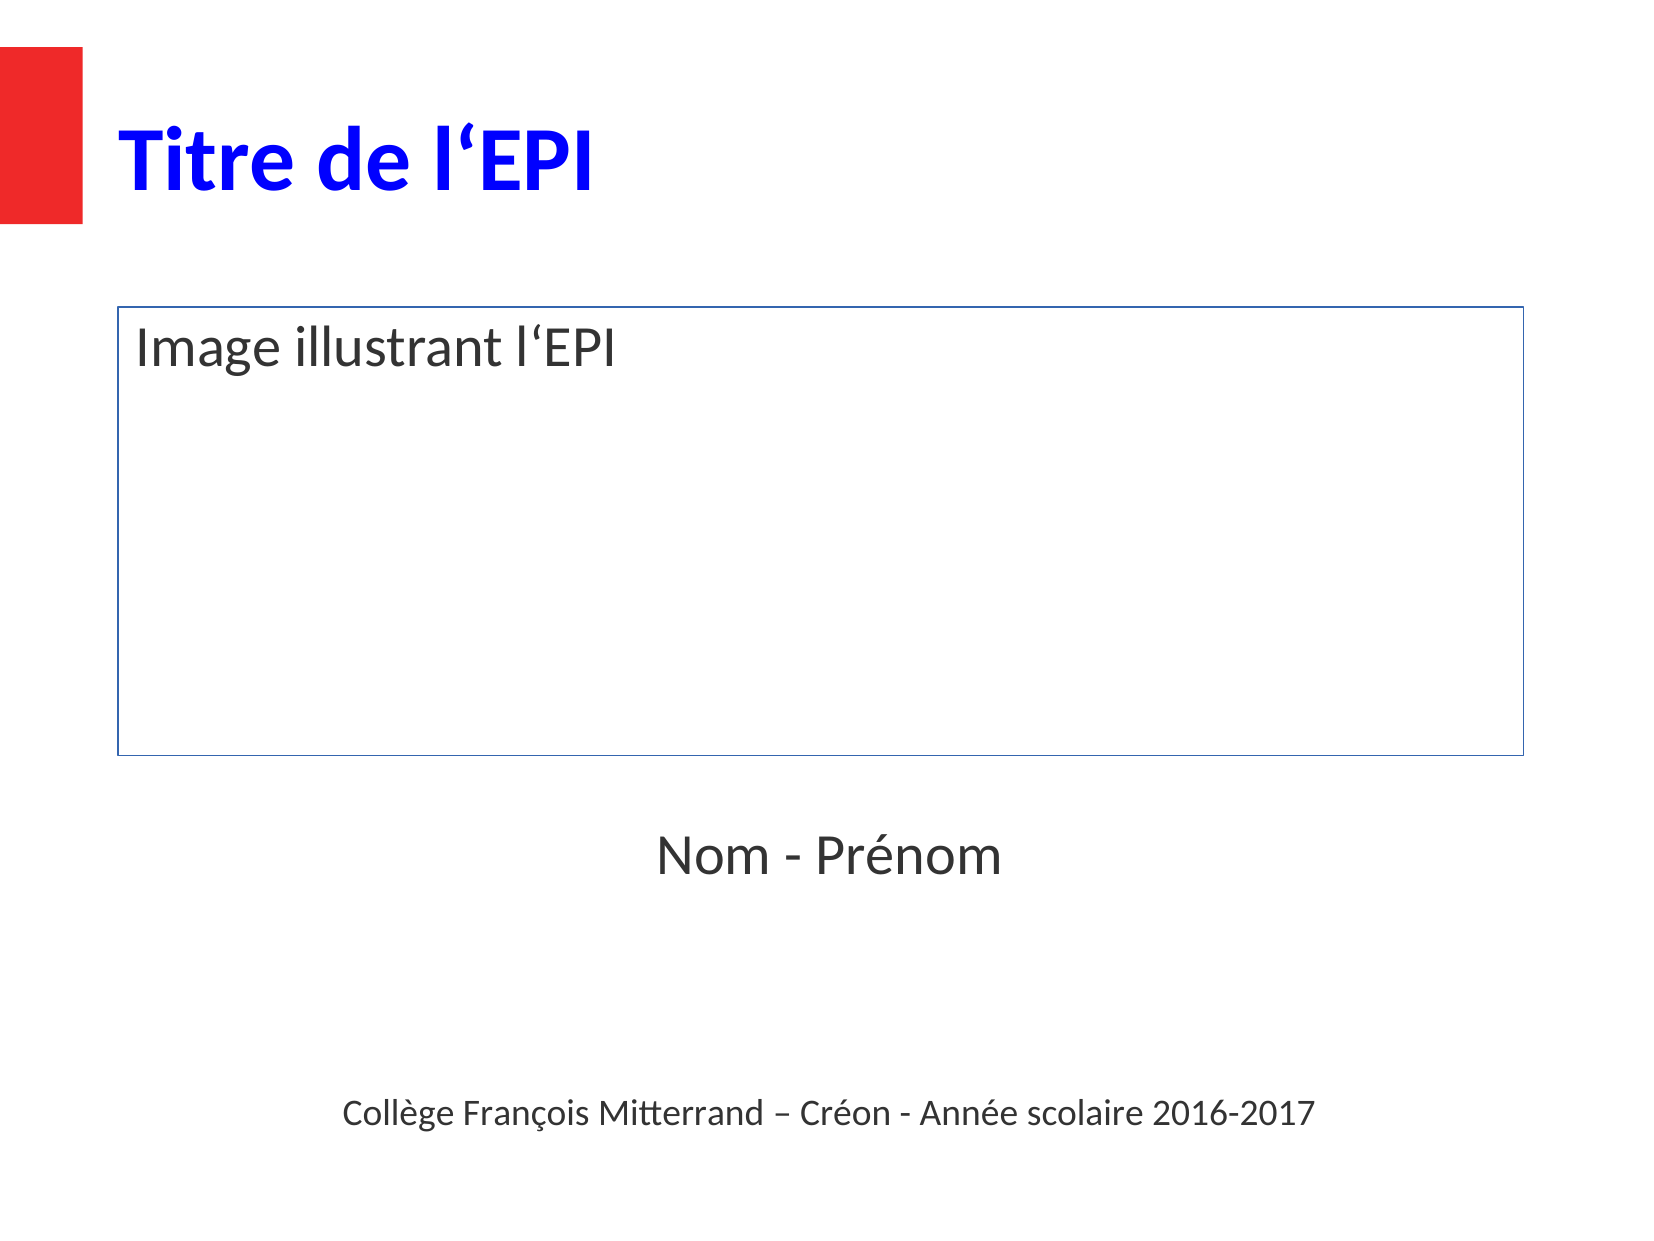

# Titre de l‘EPI
Image illustrant l‘EPI
Nom - Prénom
Collège François Mitterrand – Créon - Année scolaire 2016-2017